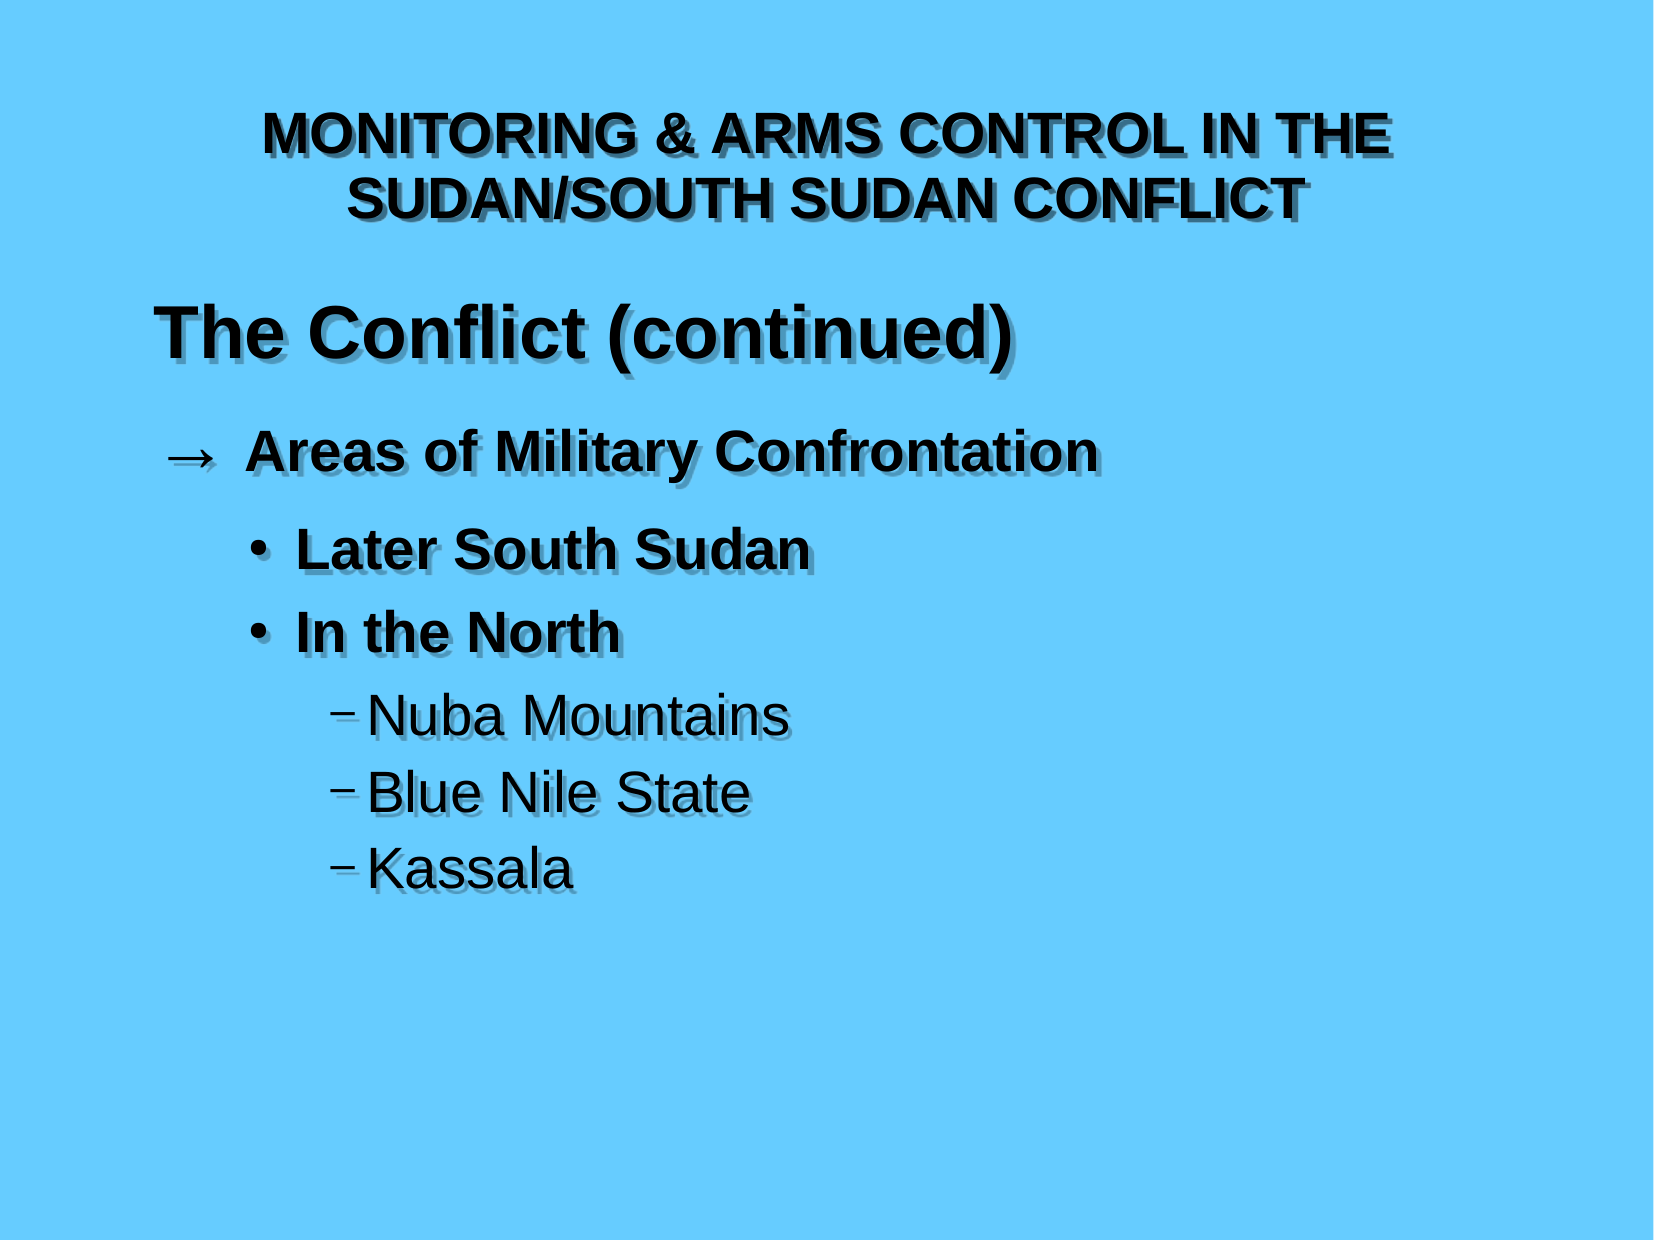

MONITORING & ARMS CONTROL IN THE SUDAN/SOUTH SUDAN CONFLICT
# The Conflict (continued)
→ Areas of Military Confrontation
Later South Sudan
In the North
Nuba Mountains
Blue Nile State
Kassala